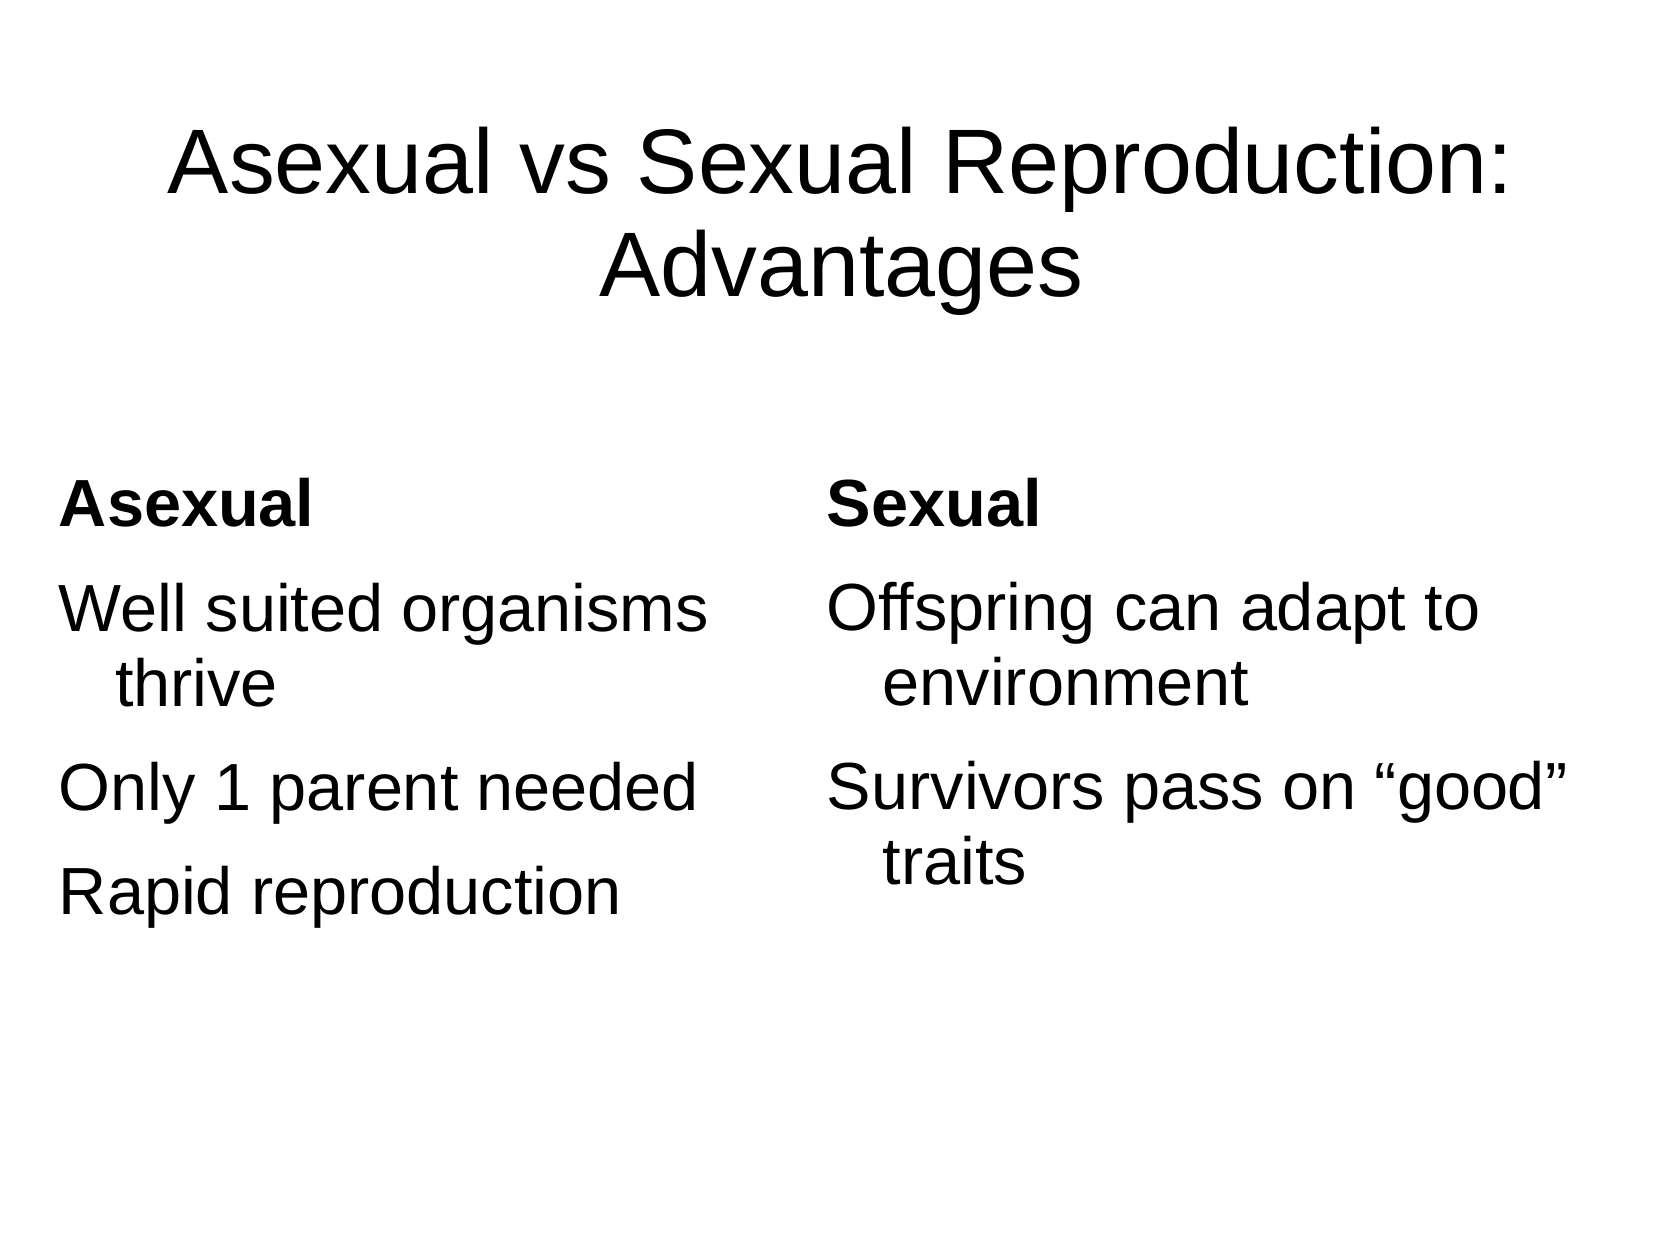

# Asexual vs Sexual Reproduction: Advantages
Sexual
Offspring can adapt to environment
Survivors pass on “good” traits
Asexual
Well suited organisms thrive
Only 1 parent needed
Rapid reproduction